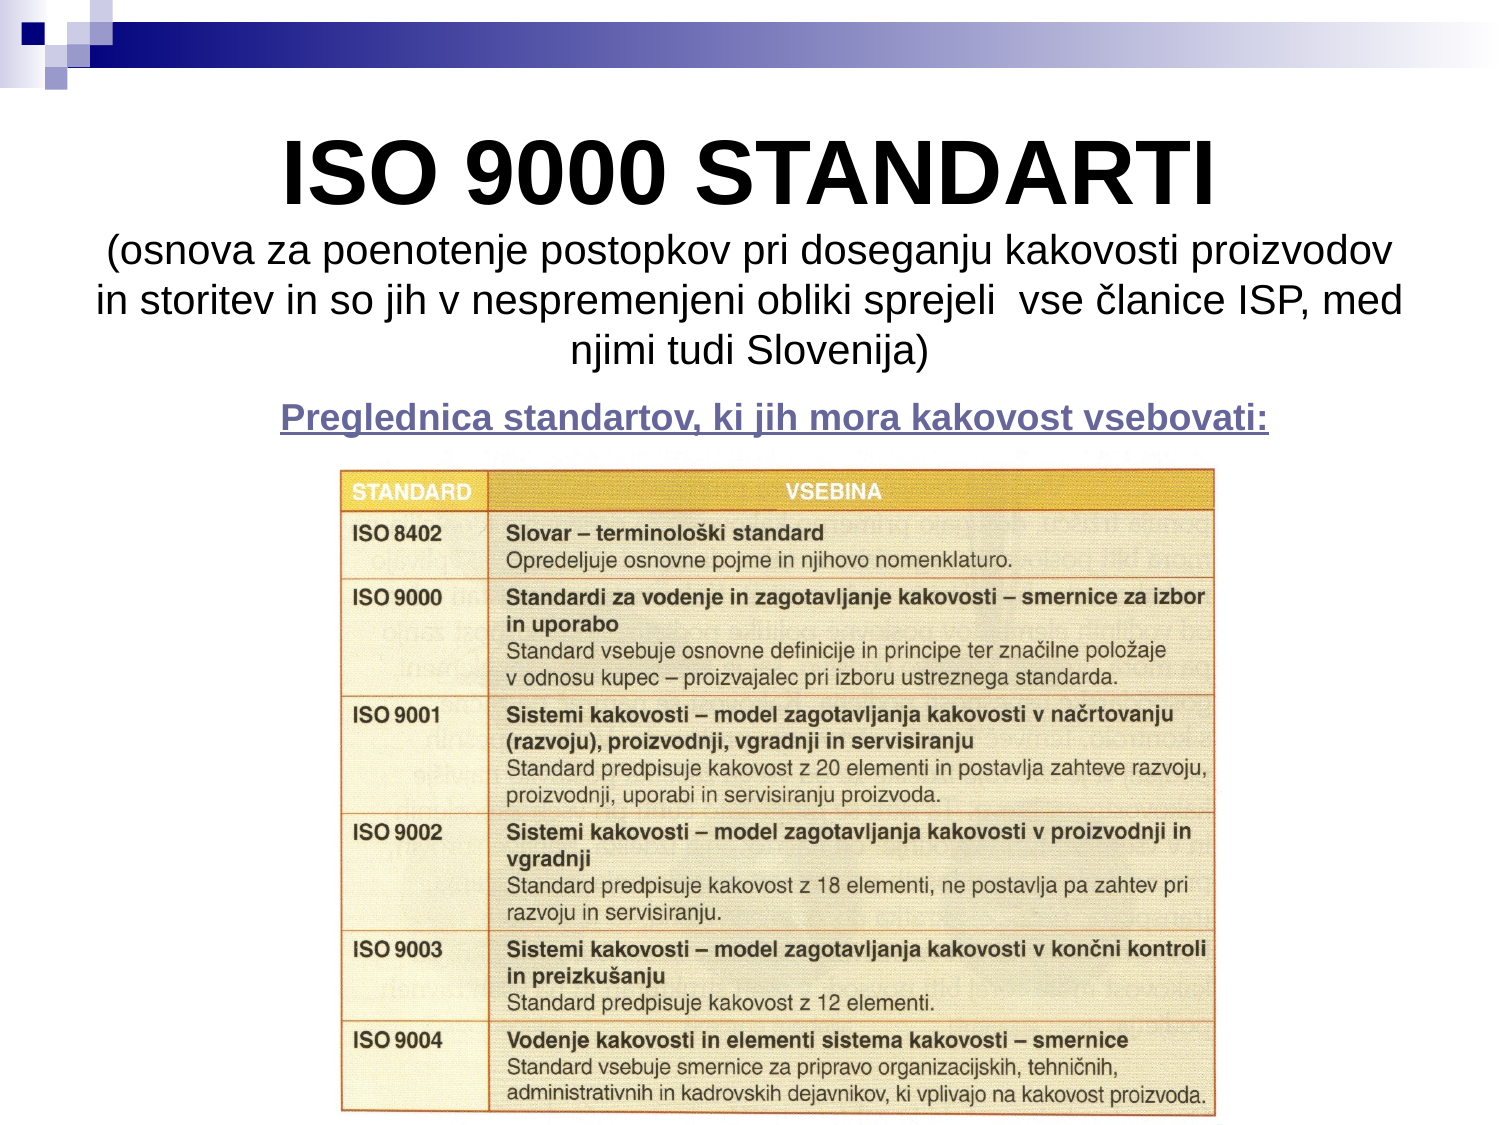

# ISO 9000 STANDARTI (osnova za poenotenje postopkov pri doseganju kakovosti proizvodov in storitev in so jih v nespremenjeni obliki sprejeli vse članice ISP, med njimi tudi Slovenija)
Preglednica standartov, ki jih mora kakovost vsebovati: